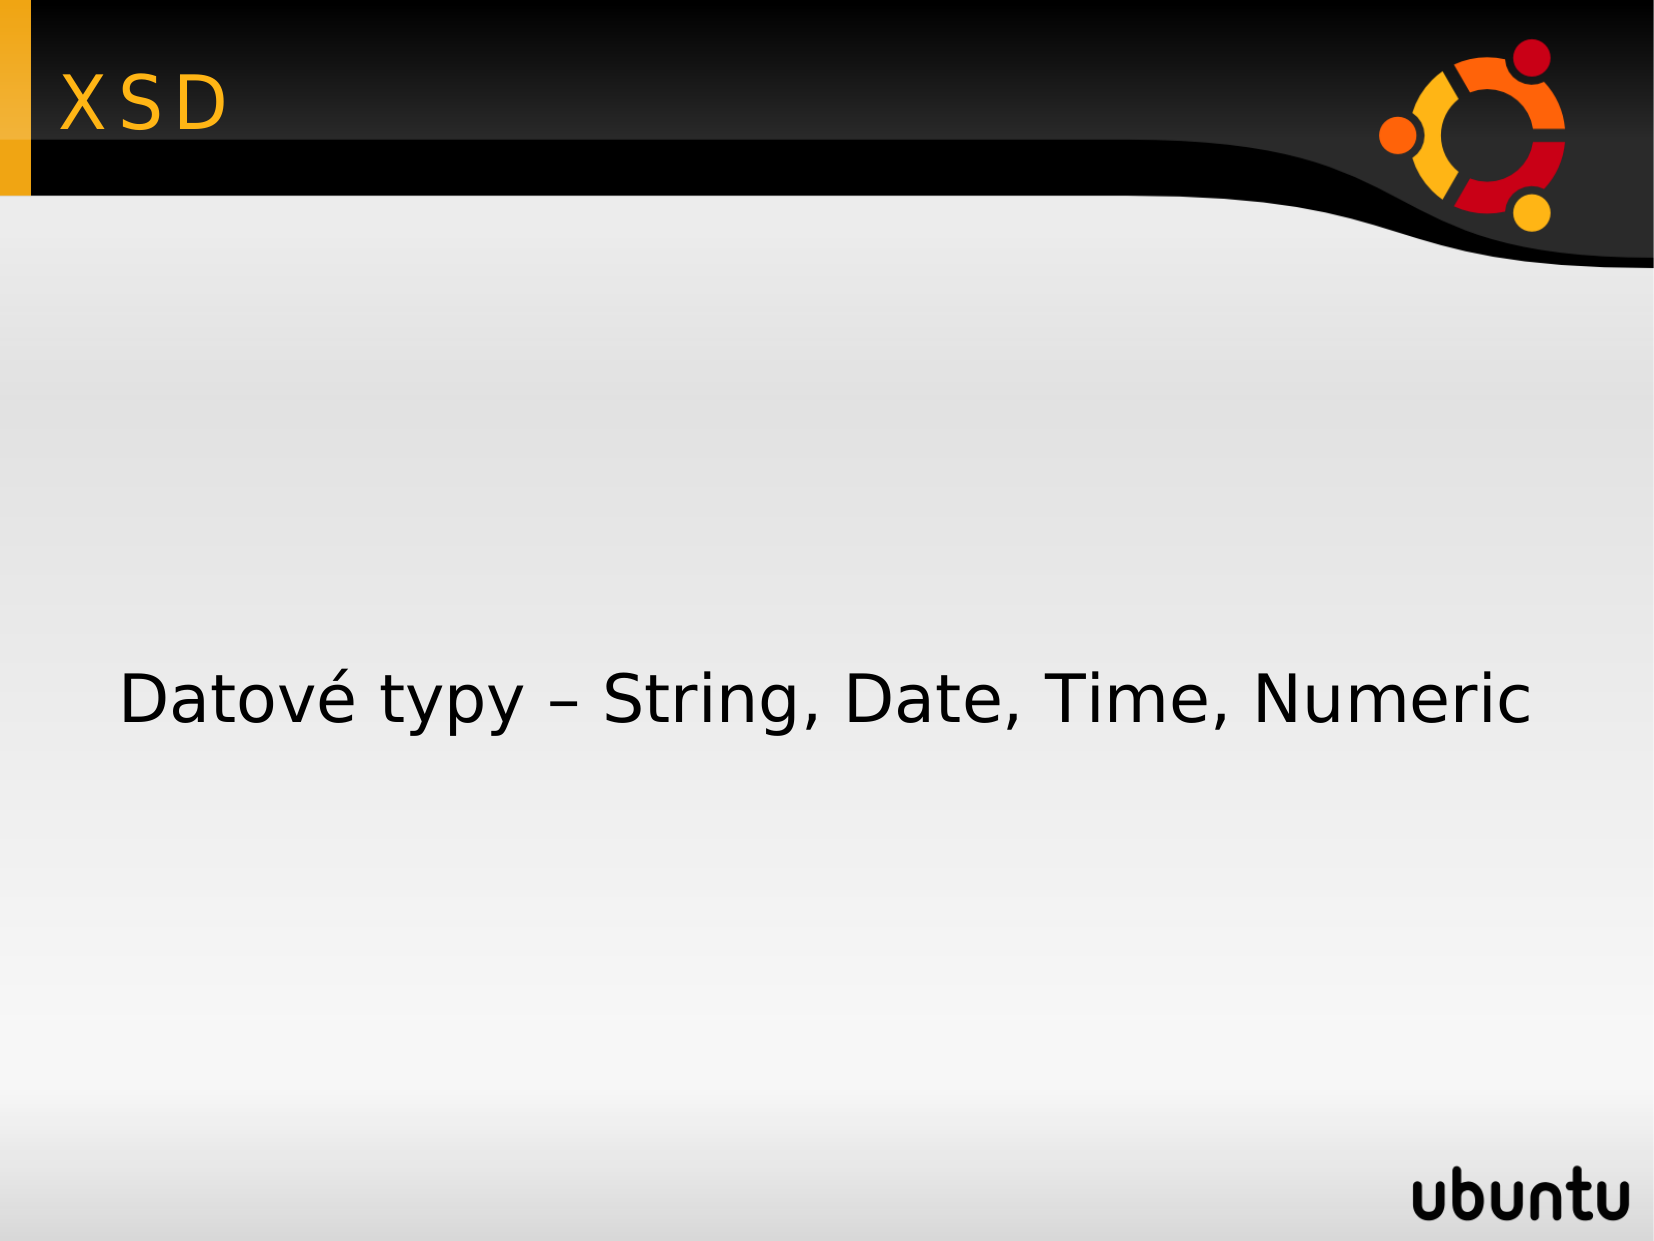

# XSD
Datové typy – String, Date, Time, Numeric